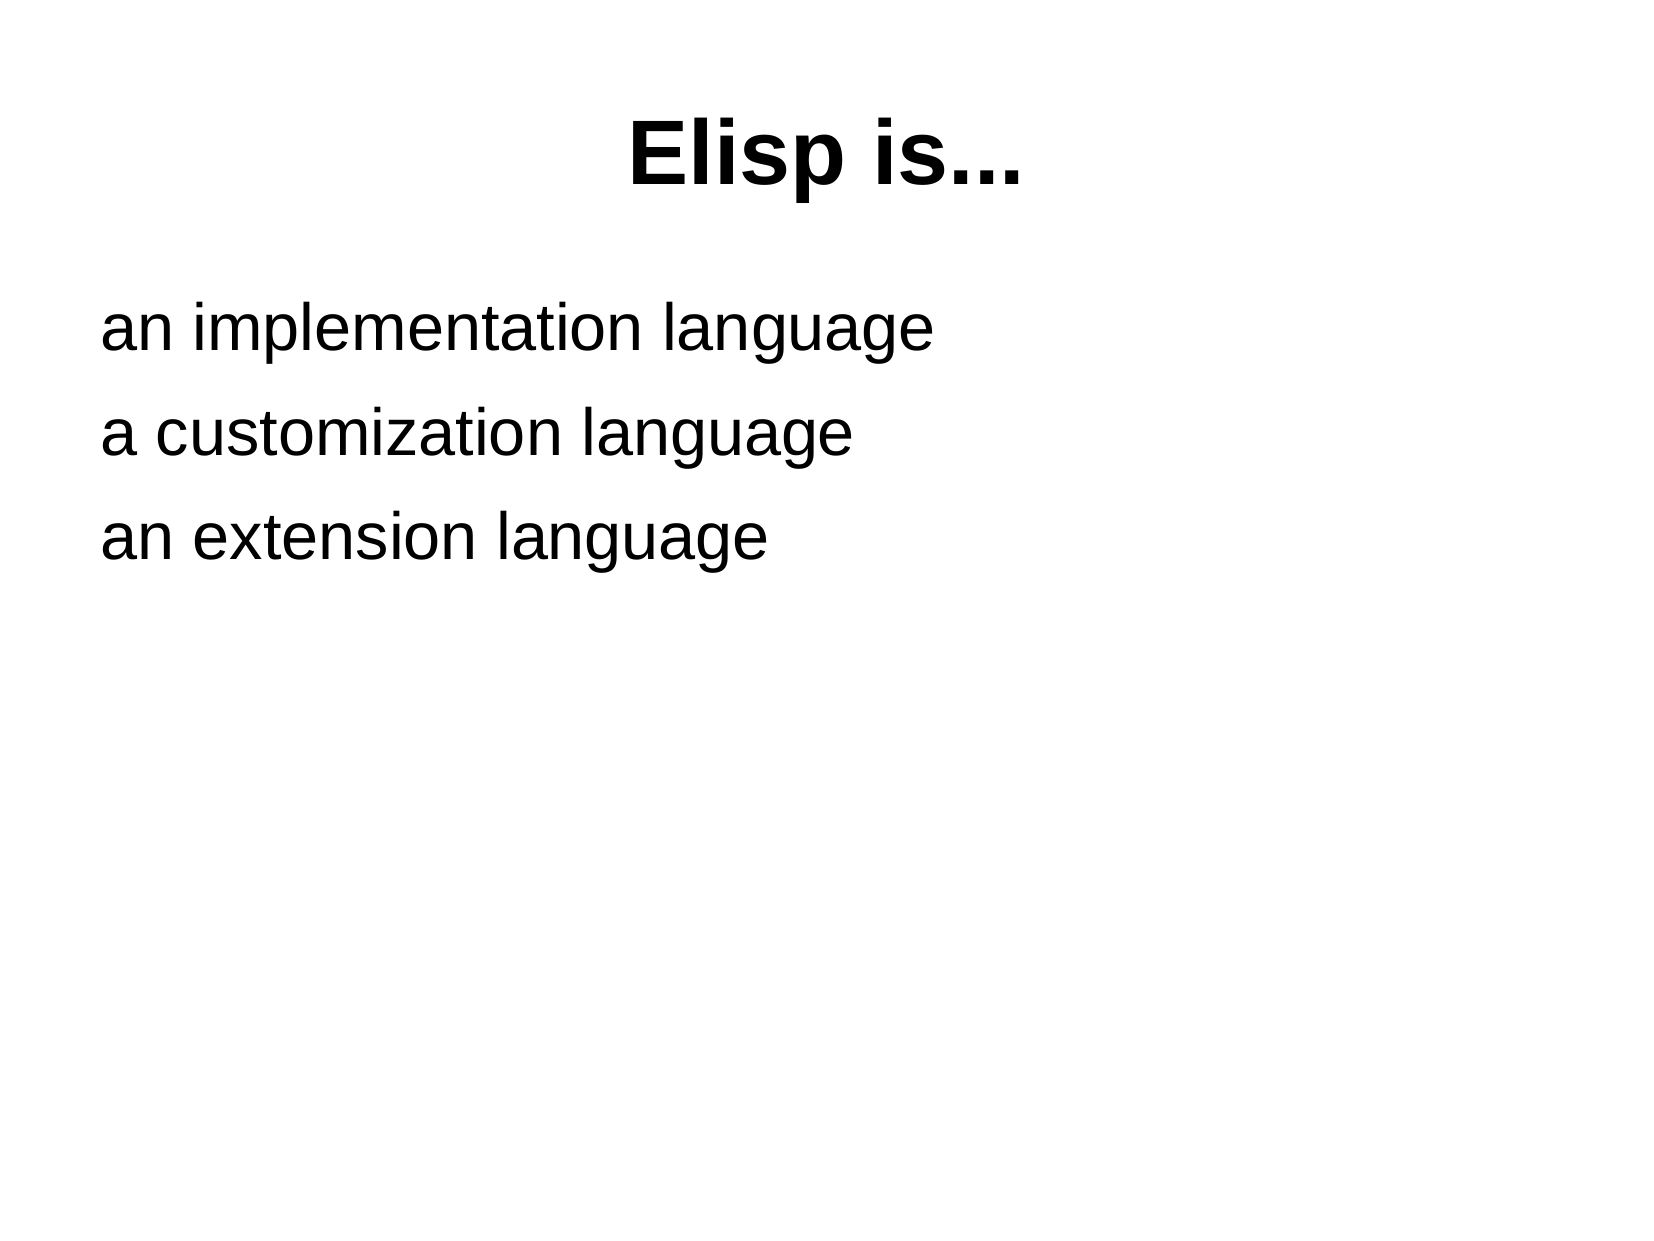

# Elisp is...
an implementation language
a customization language
an extension language